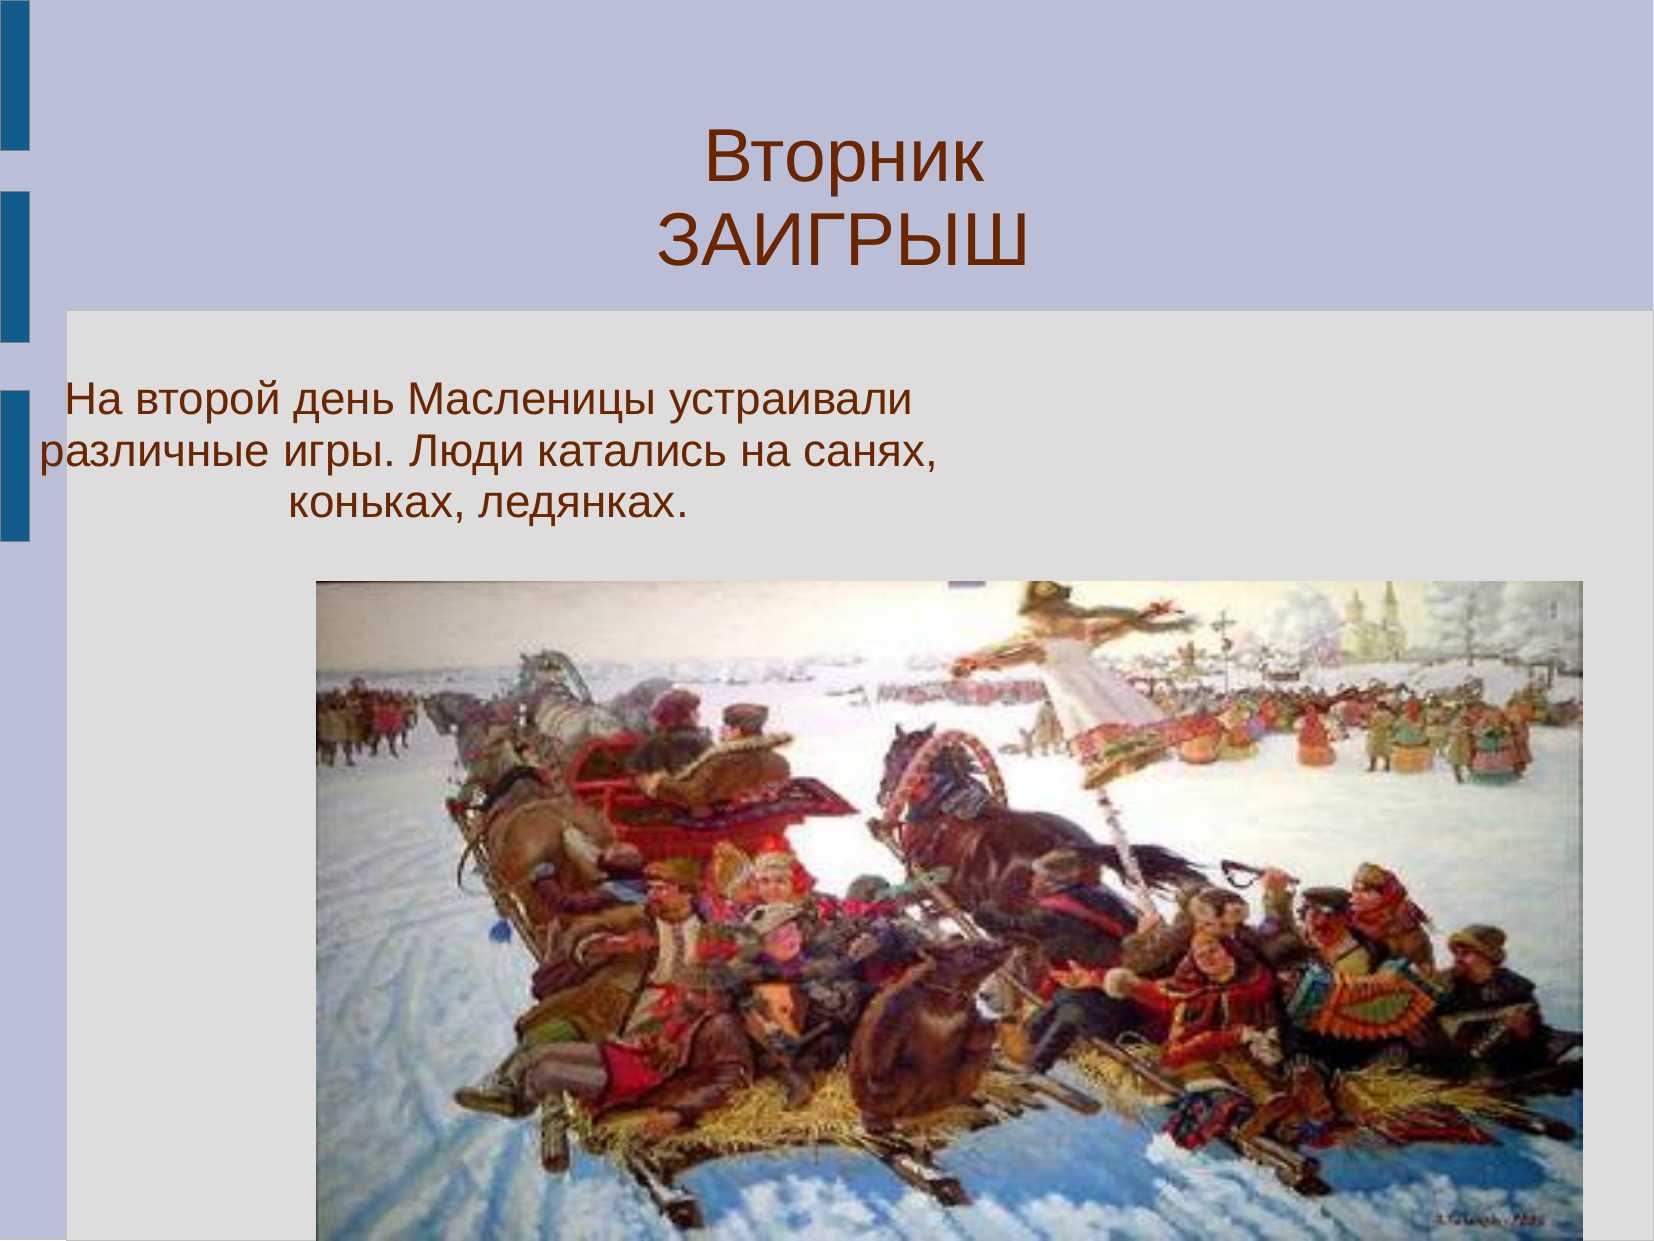

Вторник
ЗАИГРЫШ
На второй день Масленицы устраивали различные игры. Люди катались на санях, коньках, ледянках.